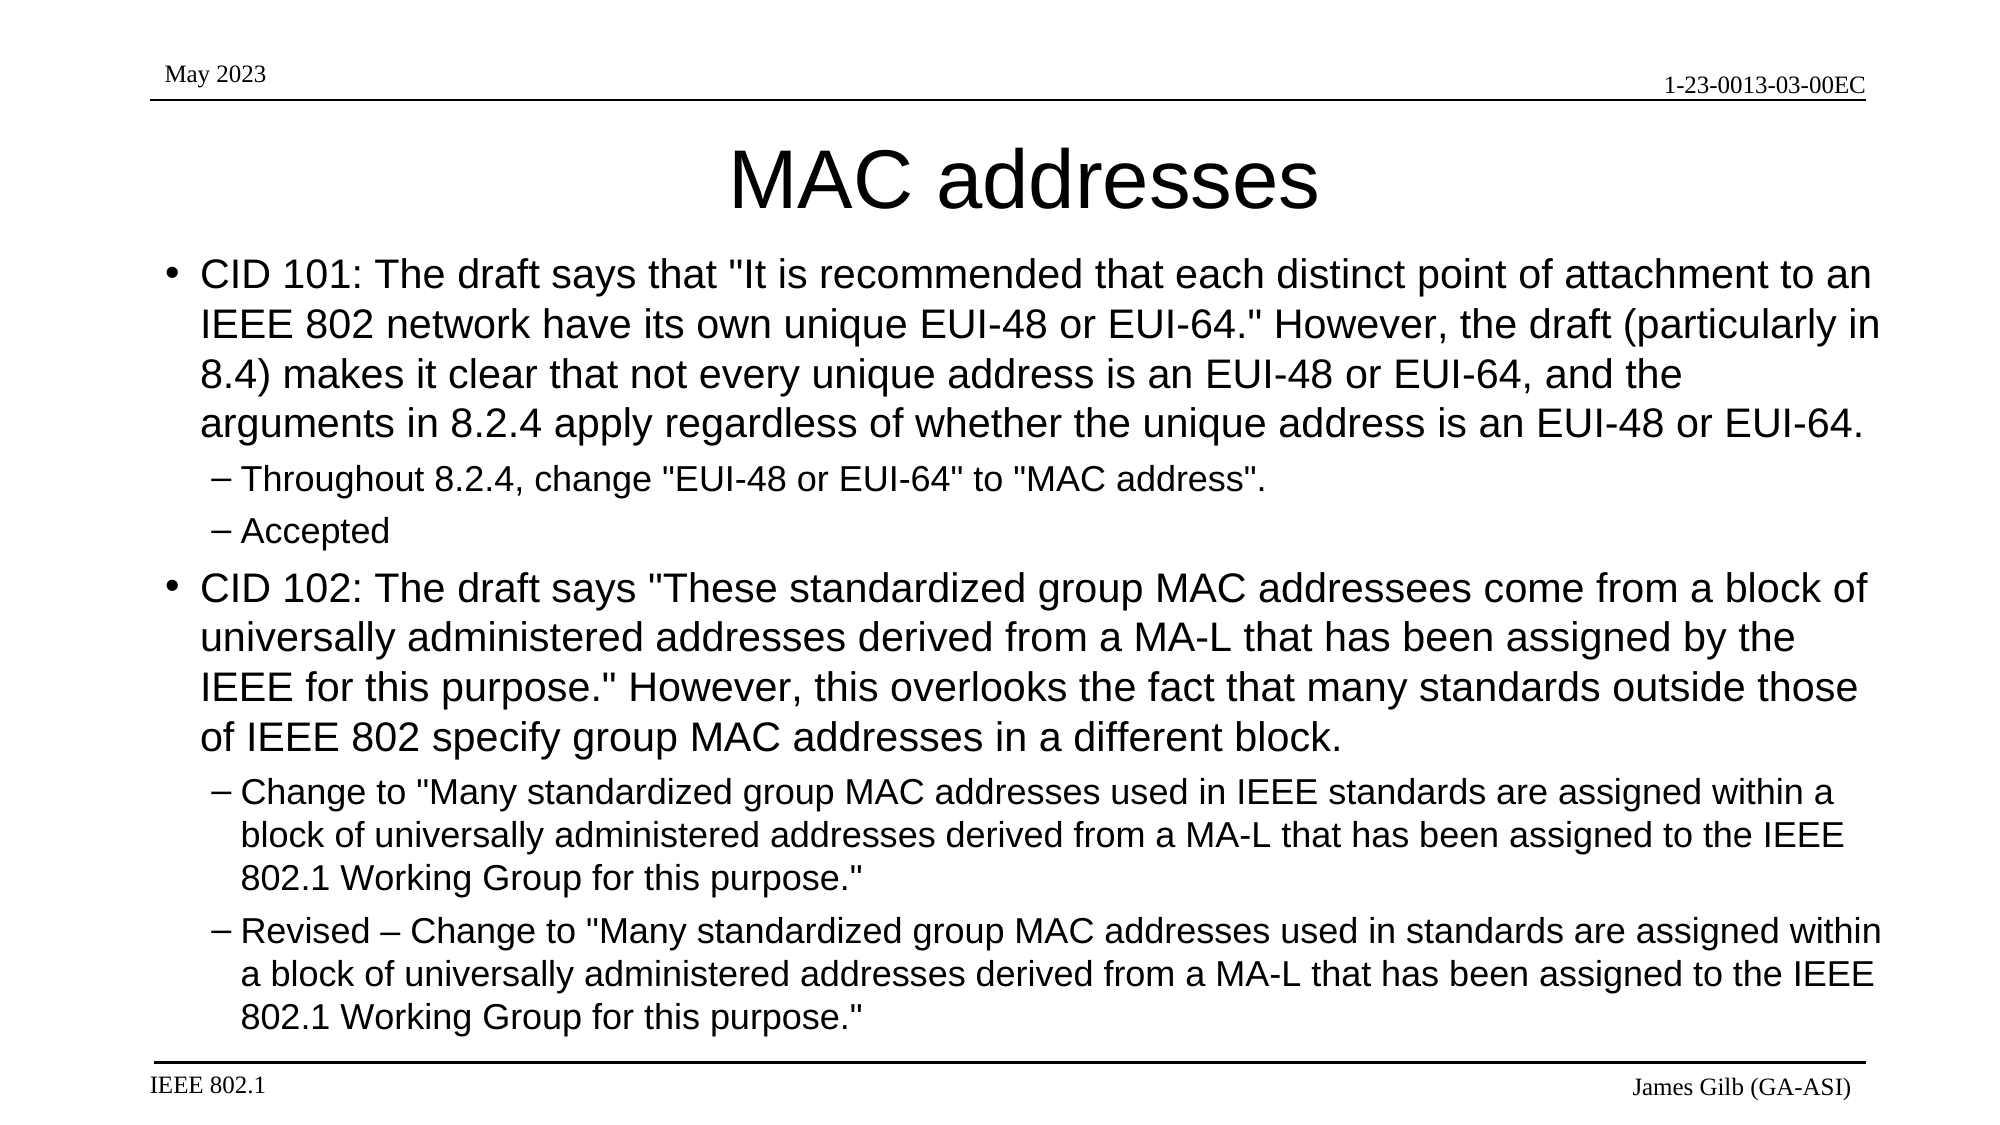

# MAC addresses
CID 101: The draft says that "It is recommended that each distinct point of attachment to an IEEE 802 network have its own unique EUI-48 or EUI-64." However, the draft (particularly in 8.4) makes it clear that not every unique address is an EUI-48 or EUI-64, and the arguments in 8.2.4 apply regardless of whether the unique address is an EUI-48 or EUI-64.
Throughout 8.2.4, change "EUI-48 or EUI-64" to "MAC address".
Accepted
CID 102: The draft says "These standardized group MAC addressees come from a block of universally administered addresses derived from a MA-L that has been assigned by the IEEE for this purpose." However, this overlooks the fact that many standards outside those of IEEE 802 specify group MAC addresses in a different block.
Change to "Many standardized group MAC addresses used in IEEE standards are assigned within a block of universally administered addresses derived from a MA-L that has been assigned to the IEEE 802.1 Working Group for this purpose."
Revised – Change to "Many standardized group MAC addresses used in standards are assigned within a block of universally administered addresses derived from a MA-L that has been assigned to the IEEE 802.1 Working Group for this purpose."